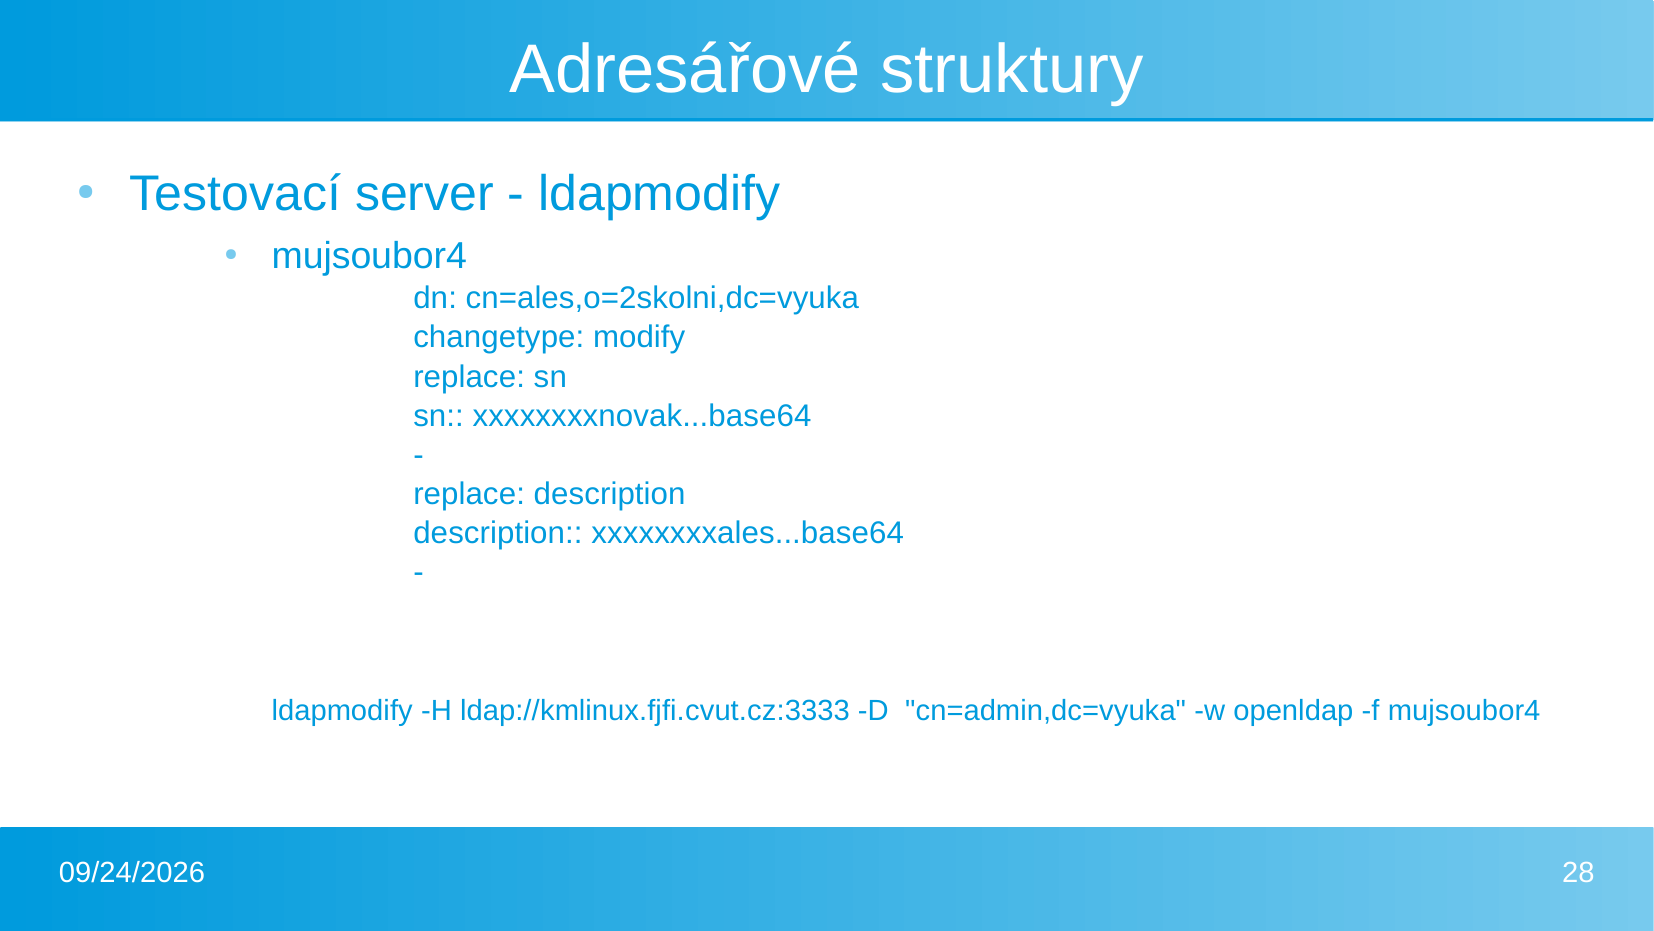

# Adresářové struktury
Testovací server - ldapmodify
mujsoubor4
dn: cn=ales,o=2skolni,dc=vyuka
changetype: modify
replace: sn
sn:: xxxxxxxxnovak...base64
-
replace: description
description:: xxxxxxxxales...base64
-
ldapmodify -H ldap://kmlinux.fjfi.cvut.cz:3333 -D "cn=admin,dc=vyuka" -w openldap -f mujsoubor4
28